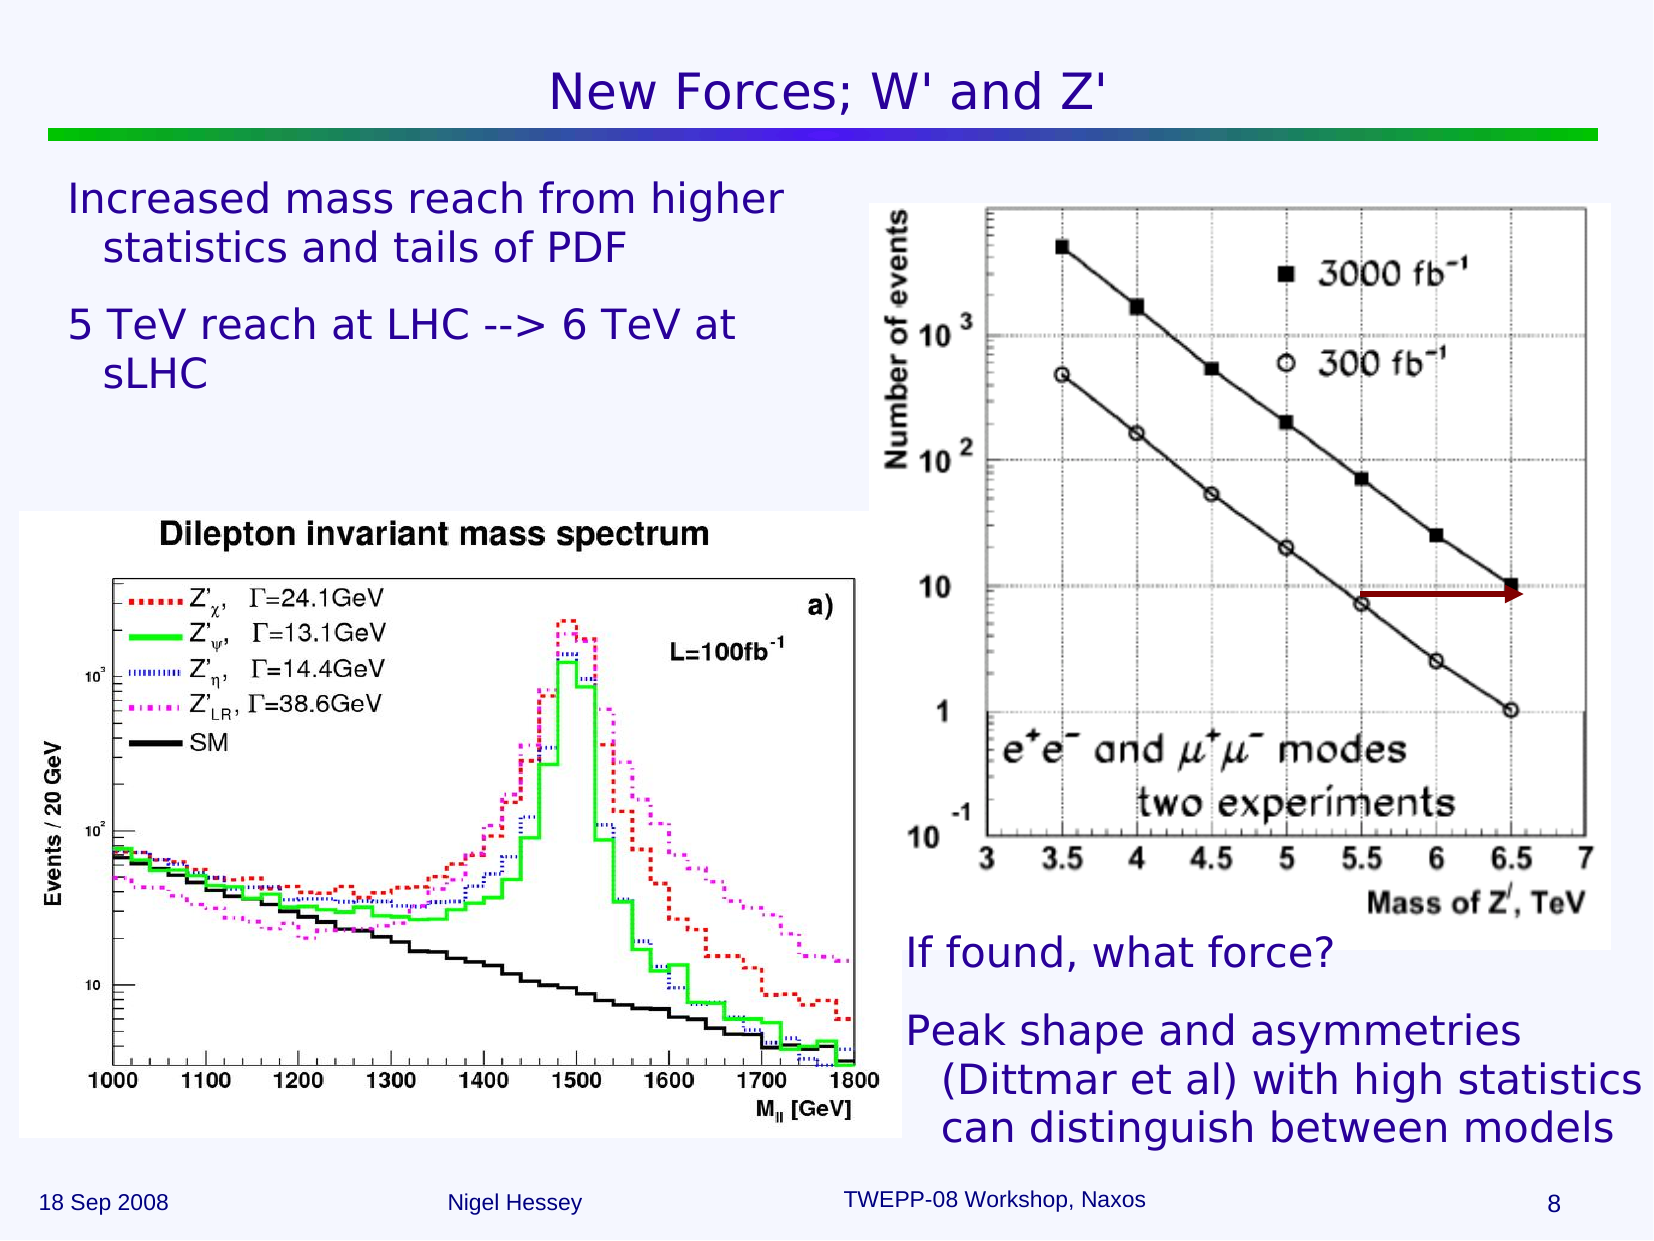

# New Forces; W' and Z'
Increased mass reach from higher statistics and tails of PDF
5 TeV reach at LHC --> 6 TeV at sLHC
If found, what force?
Peak shape and asymmetries (Dittmar et al) with high statistics can distinguish between models